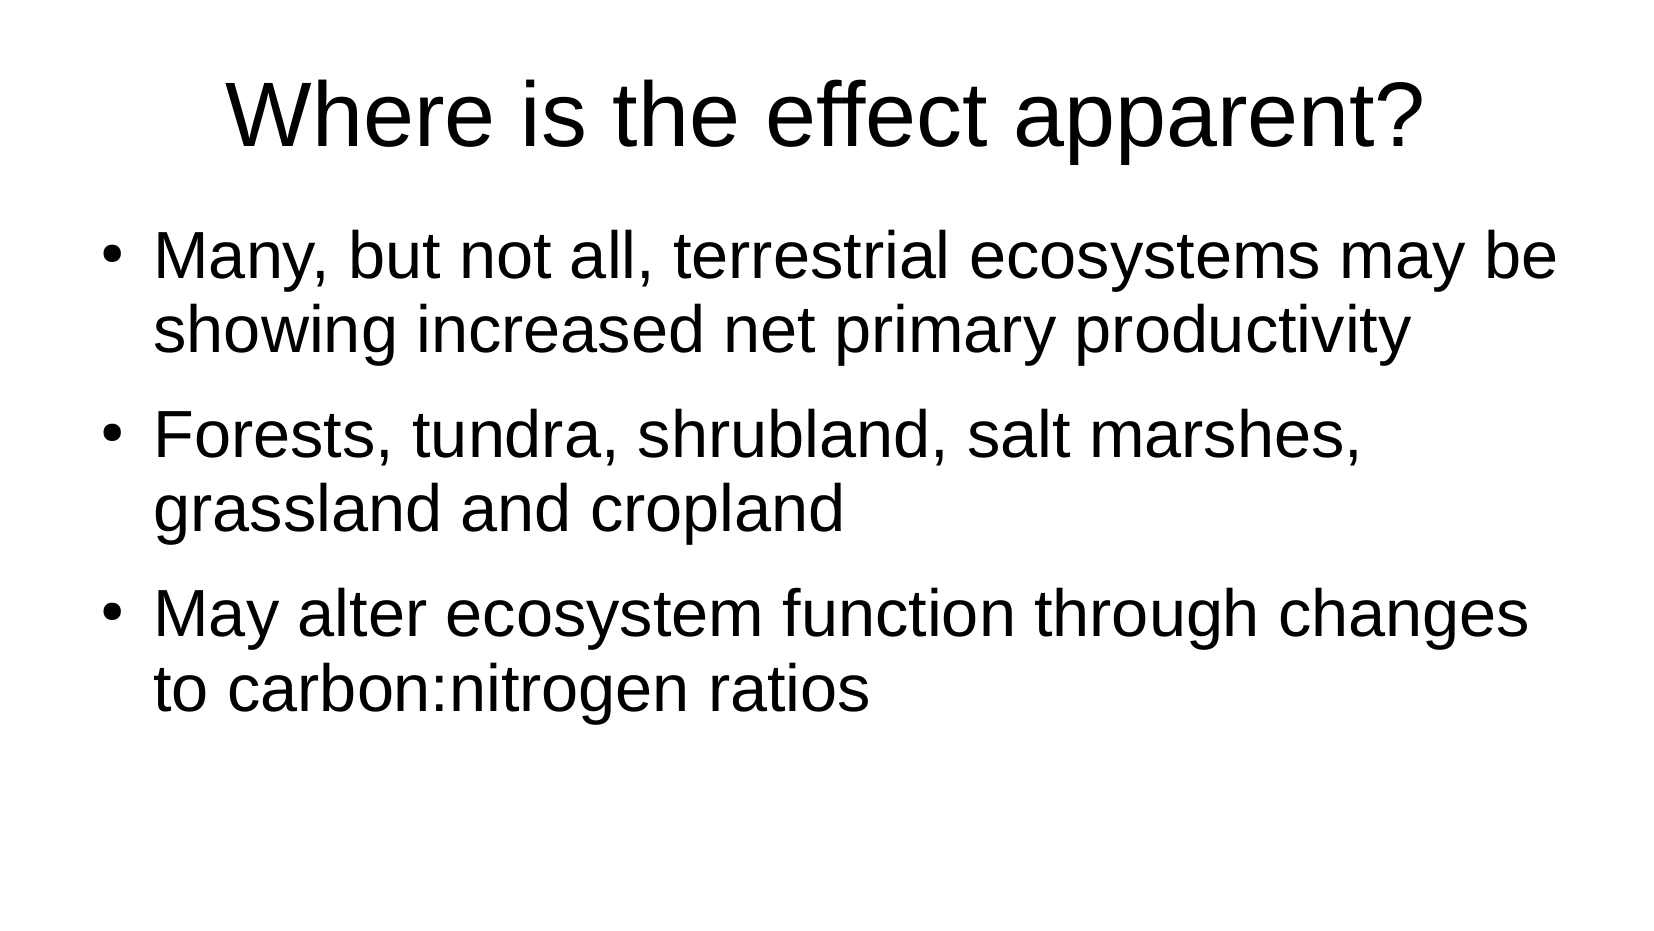

# Where is the effect apparent?
Many, but not all, terrestrial ecosystems may be showing increased net primary productivity
Forests, tundra, shrubland, salt marshes, grassland and cropland
May alter ecosystem function through changes to carbon:nitrogen ratios